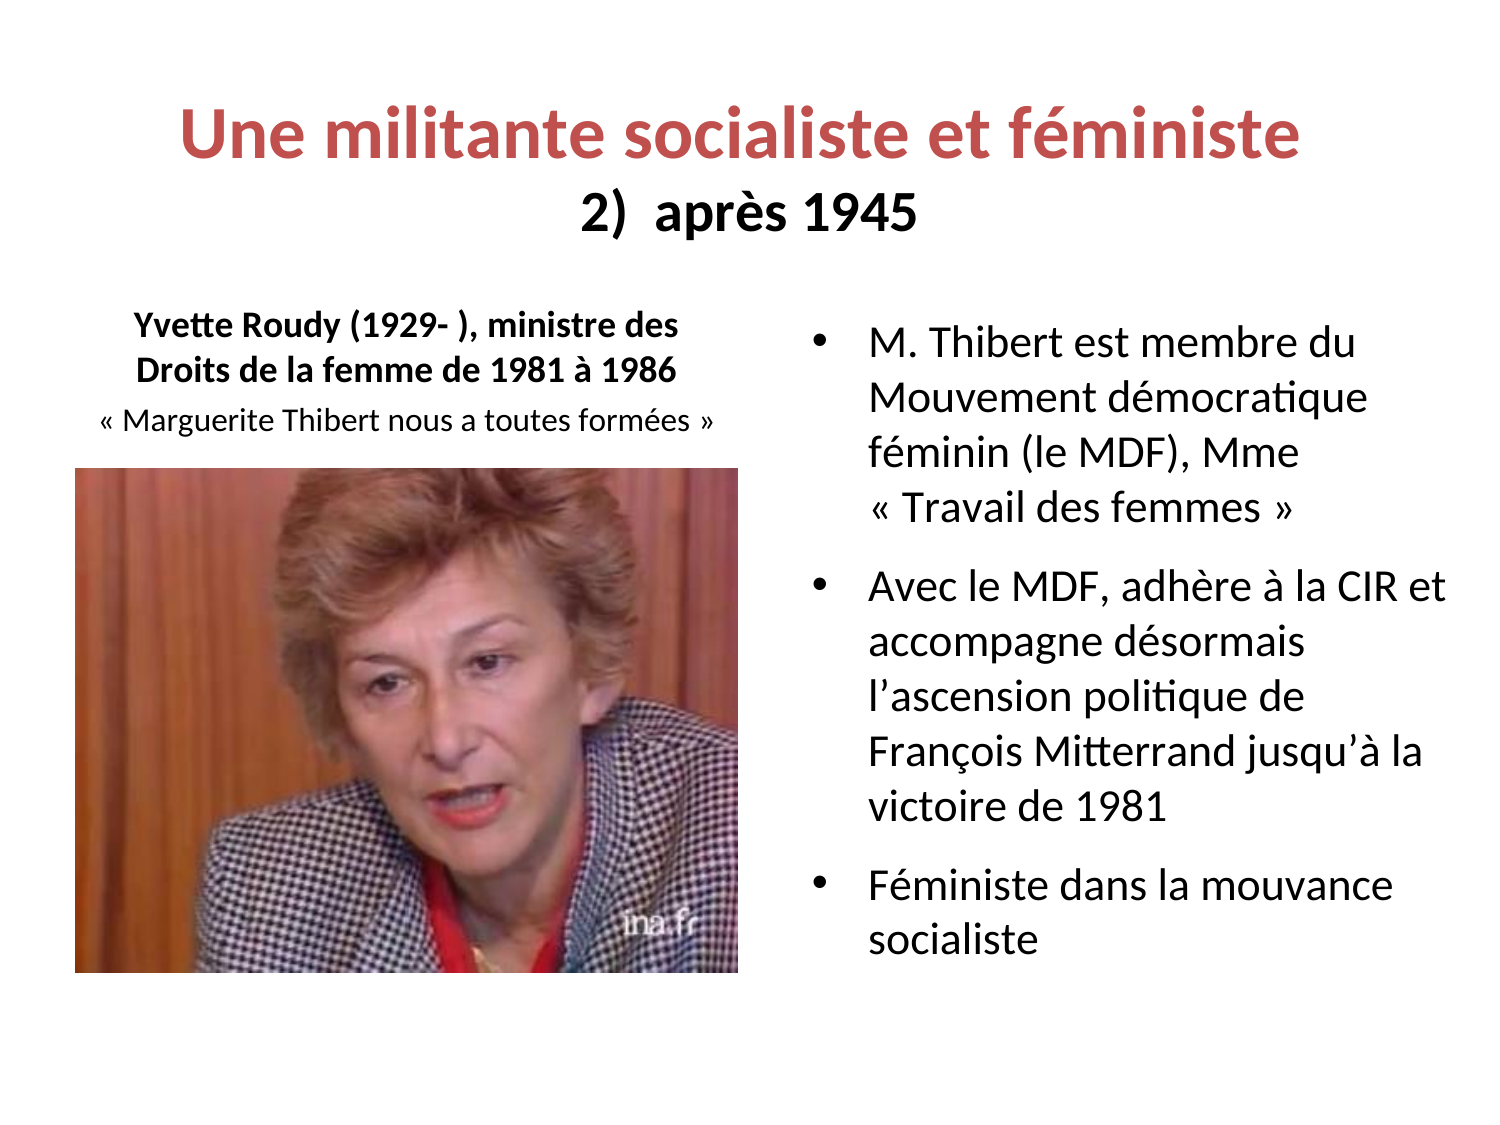

# Une militante socialiste et féministe 2) après 1945
Yvette Roudy (1929- ), ministre des Droits de la femme de 1981 à 1986
« Marguerite Thibert nous a toutes formées »
M. Thibert est membre du Mouvement démocratique féminin (le MDF), Mme « Travail des femmes »
Avec le MDF, adhère à la CIR et accompagne désormais l’ascension politique de François Mitterrand jusqu’à la victoire de 1981
Féministe dans la mouvance socialiste